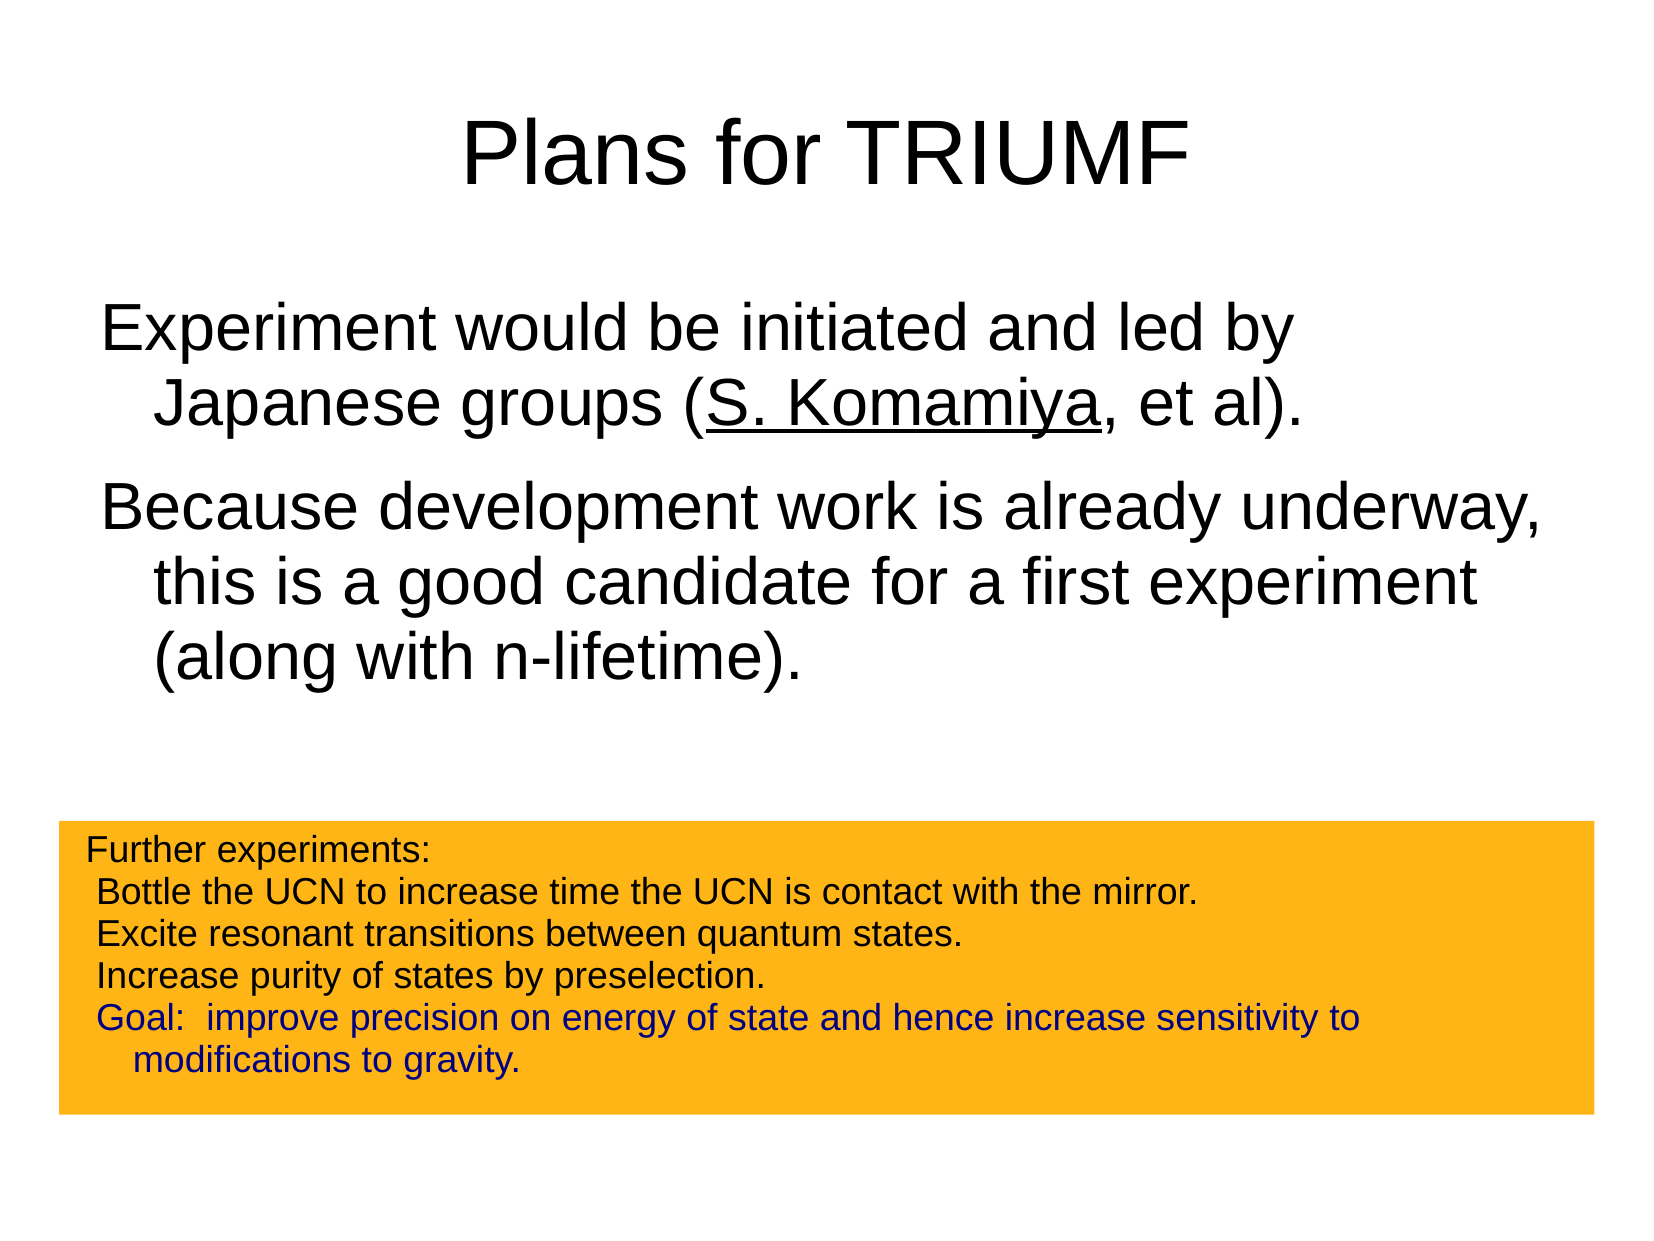

# Plans for TRIUMF
Experiment would be initiated and led by Japanese groups (S. Komamiya, et al).
Because development work is already underway, this is a good candidate for a first experiment (along with n-lifetime).
Further experiments:
 Bottle the UCN to increase time the UCN is contact with the mirror.
 Excite resonant transitions between quantum states.
 Increase purity of states by preselection.
 Goal: improve precision on energy of state and hence increase sensitivity to modifications to gravity.